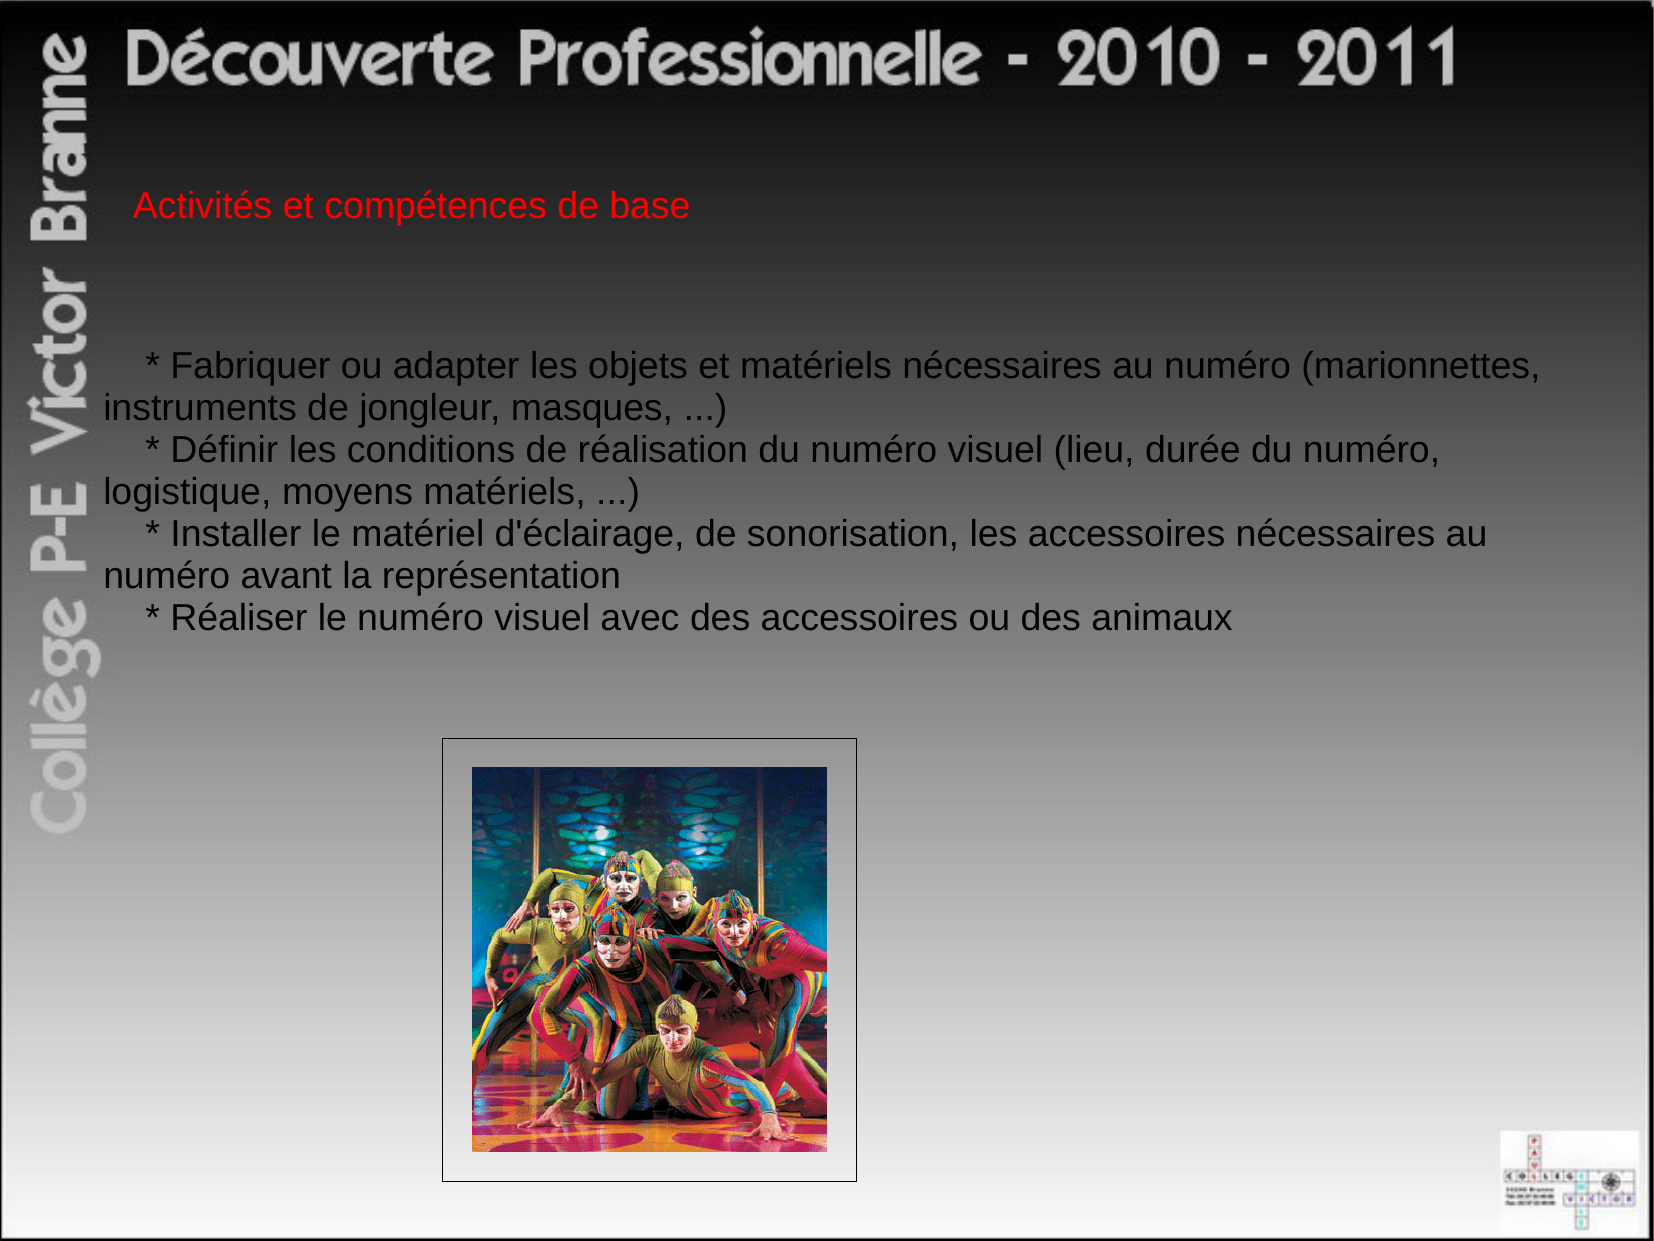

Activités et compétences de base
 * Fabriquer ou adapter les objets et matériels nécessaires au numéro (marionnettes, instruments de jongleur, masques, ...)
 * Définir les conditions de réalisation du numéro visuel (lieu, durée du numéro, logistique, moyens matériels, ...)
 * Installer le matériel d'éclairage, de sonorisation, les accessoires nécessaires au numéro avant la représentation
 * Réaliser le numéro visuel avec des accessoires ou des animaux